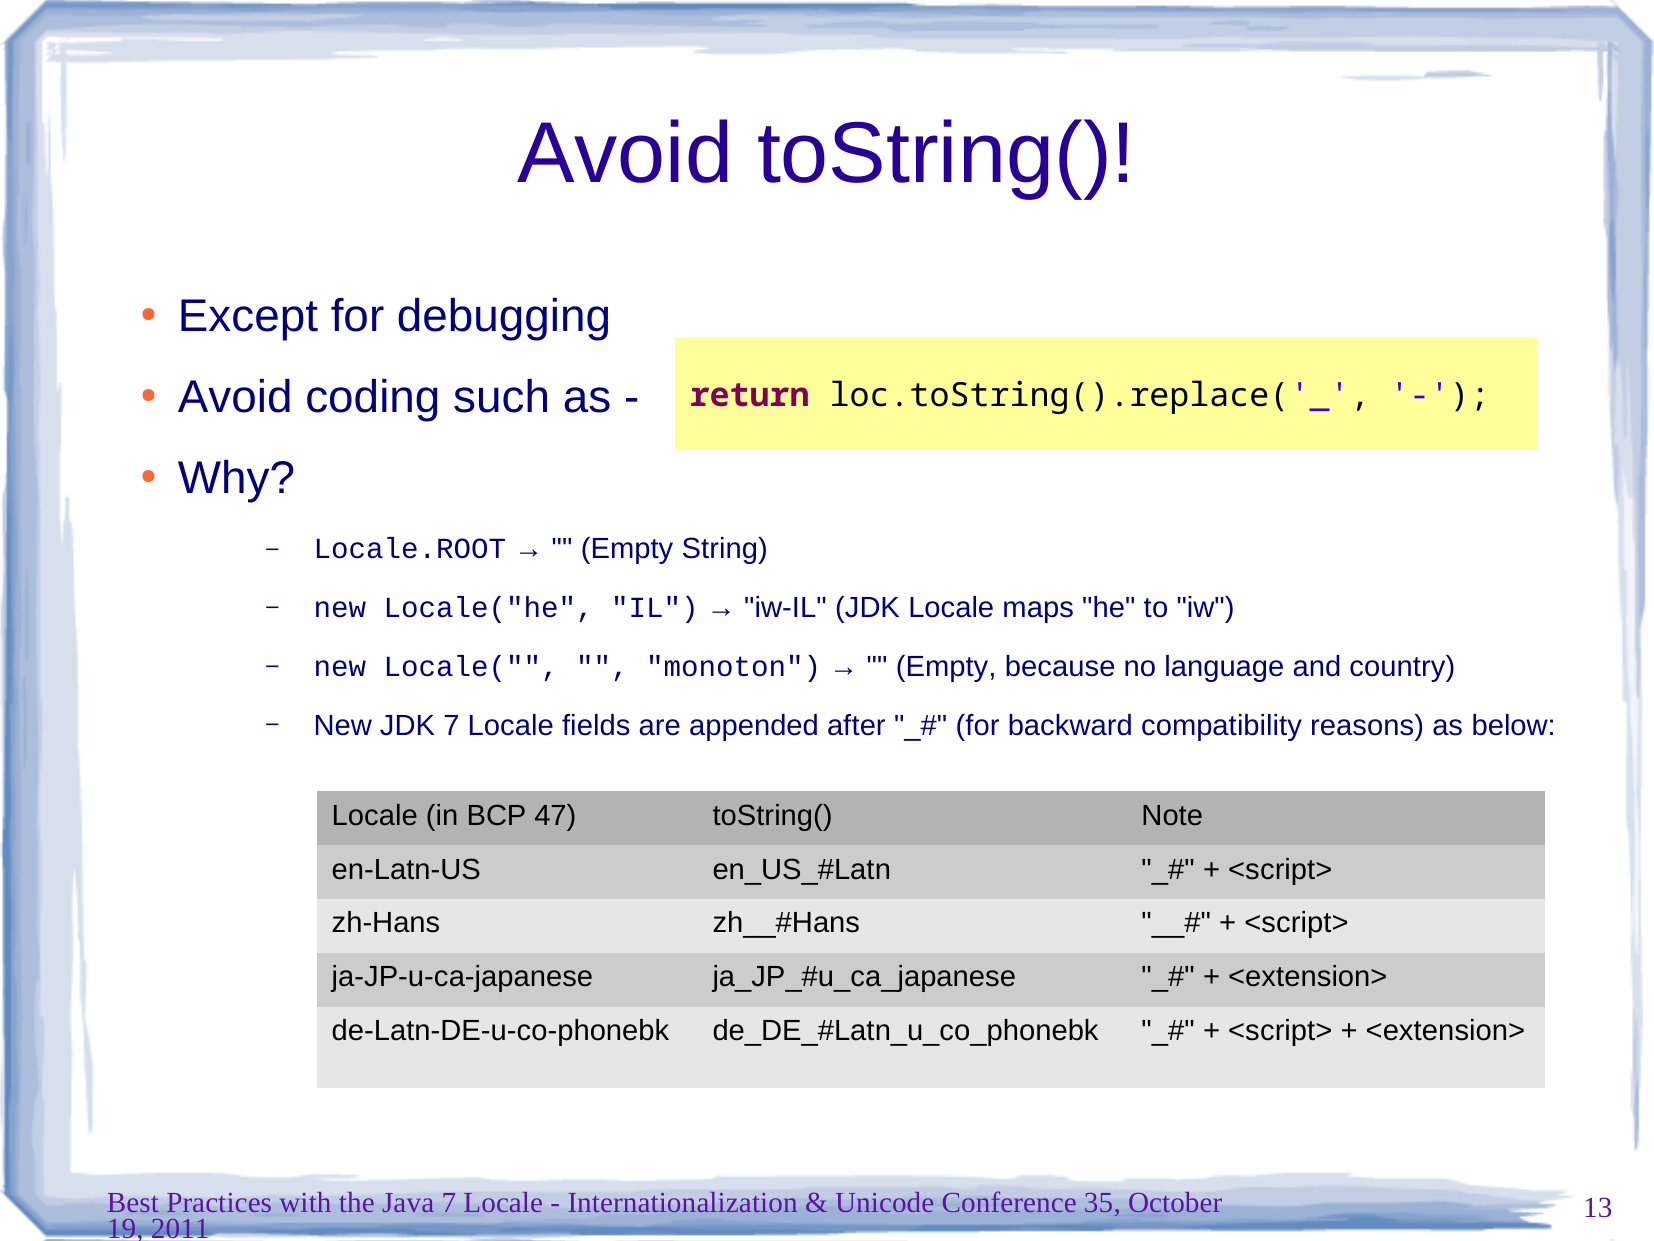

# Avoid toString()!
Except for debugging
Avoid coding such as -
Why?
Locale.ROOT → "" (Empty String)
new Locale("he", "IL") → "iw-IL" (JDK Locale maps "he" to "iw")
new Locale("", "", "monoton") → "" (Empty, because no language and country)
New JDK 7 Locale fields are appended after "_#" (for backward compatibility reasons) as below:
return loc.toString().replace('_', '-');
| Locale (in BCP 47) | toString() | Note |
| --- | --- | --- |
| en-Latn-US | en\_US\_#Latn | "\_#" + <script> |
| zh-Hans | zh\_\_#Hans | "\_\_#" + <script> |
| ja-JP-u-ca-japanese | ja\_JP\_#u\_ca\_japanese | "\_#" + <extension> |
| de-Latn-DE-u-co-phonebk | de\_DE\_#Latn\_u\_co\_phonebk | "\_#" + <script> + <extension> |
Best Practices with the Java 7 Locale - Internationalization & Unicode Conference 35, October 19, 2011
13